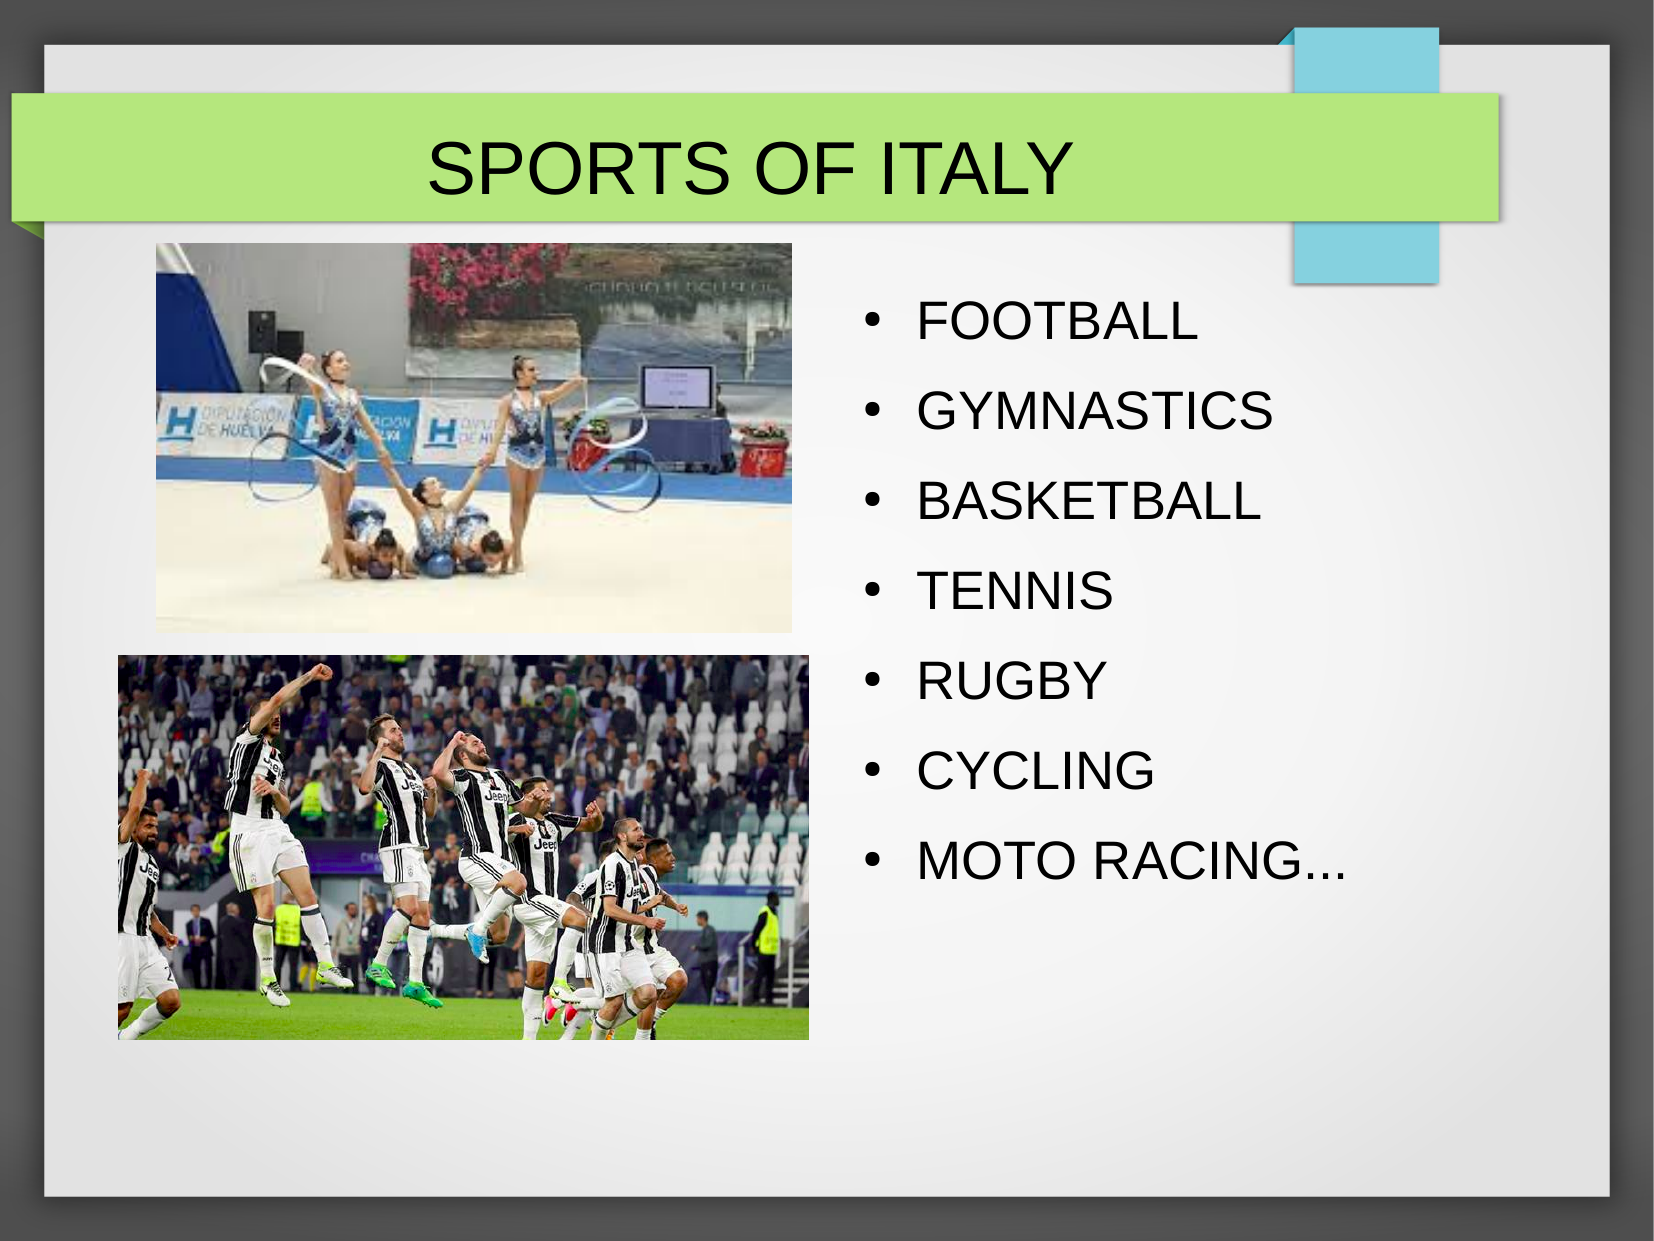

# SPORTS OF ITALY
FOOTBALL
GYMNASTICS
BASKETBALL
TENNIS
RUGBY
CYCLING
MOTO RACING...